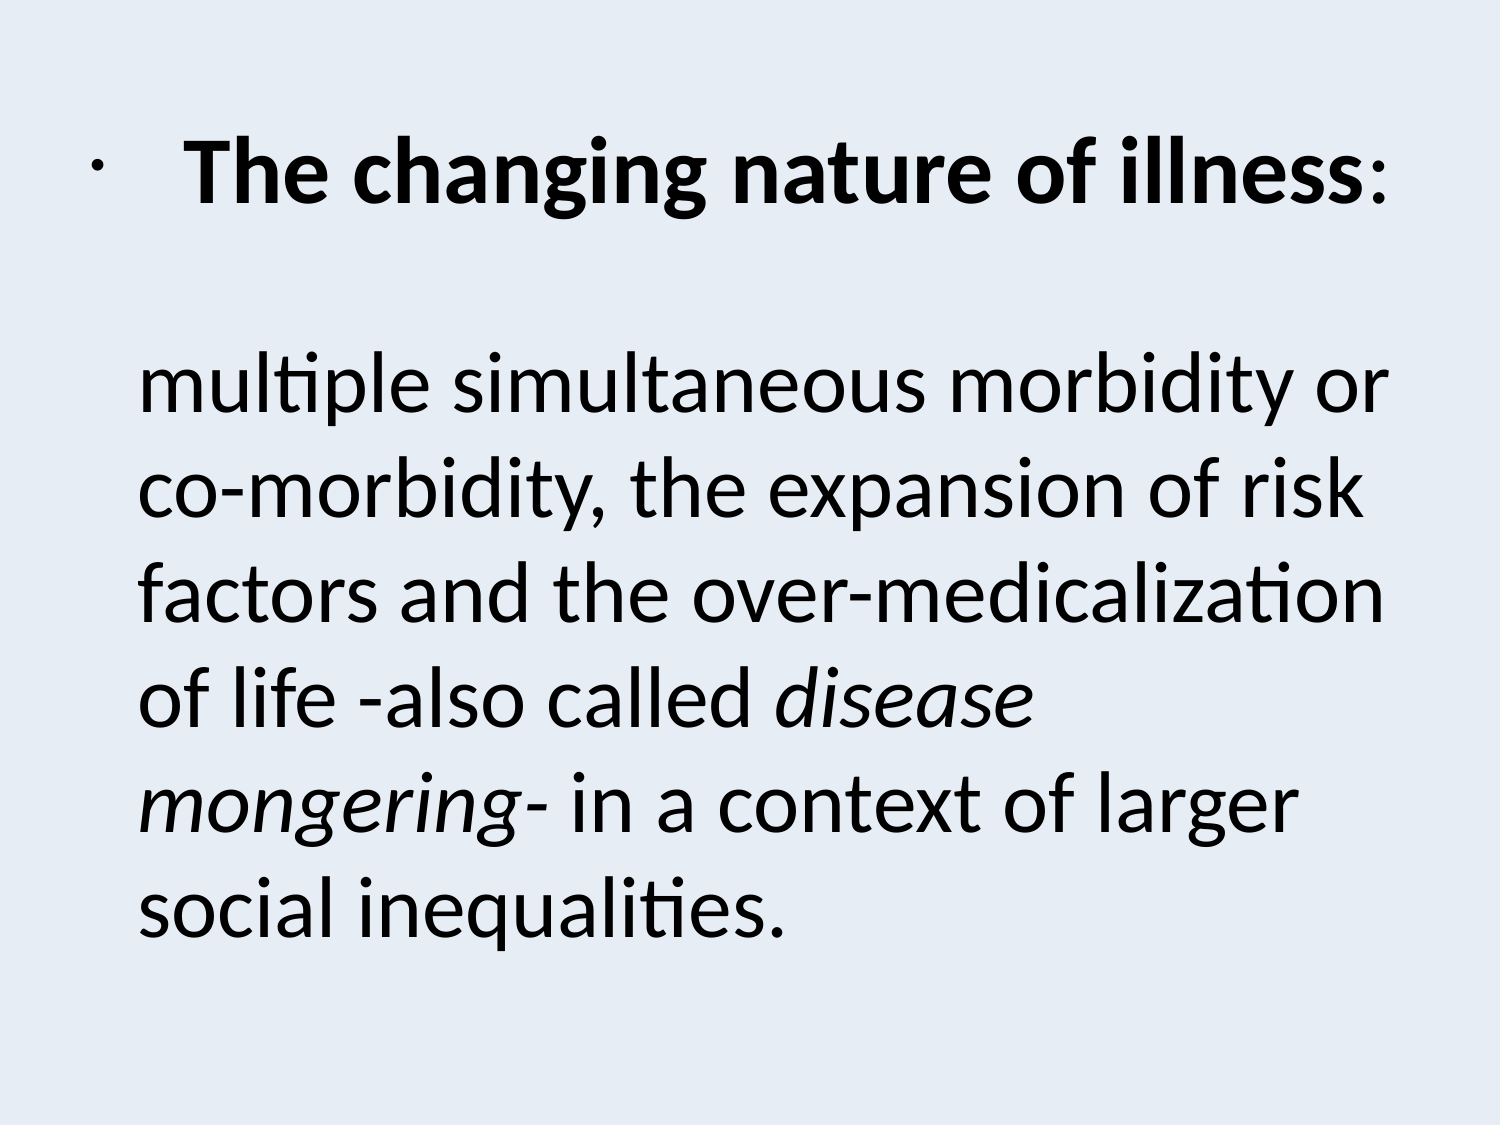

# The changing nature of illness:
multiple simultaneous morbidity or co-morbidity, the expansion of risk factors and the over-medicalization of life -also called disease mongering- in a context of larger social inequalities.